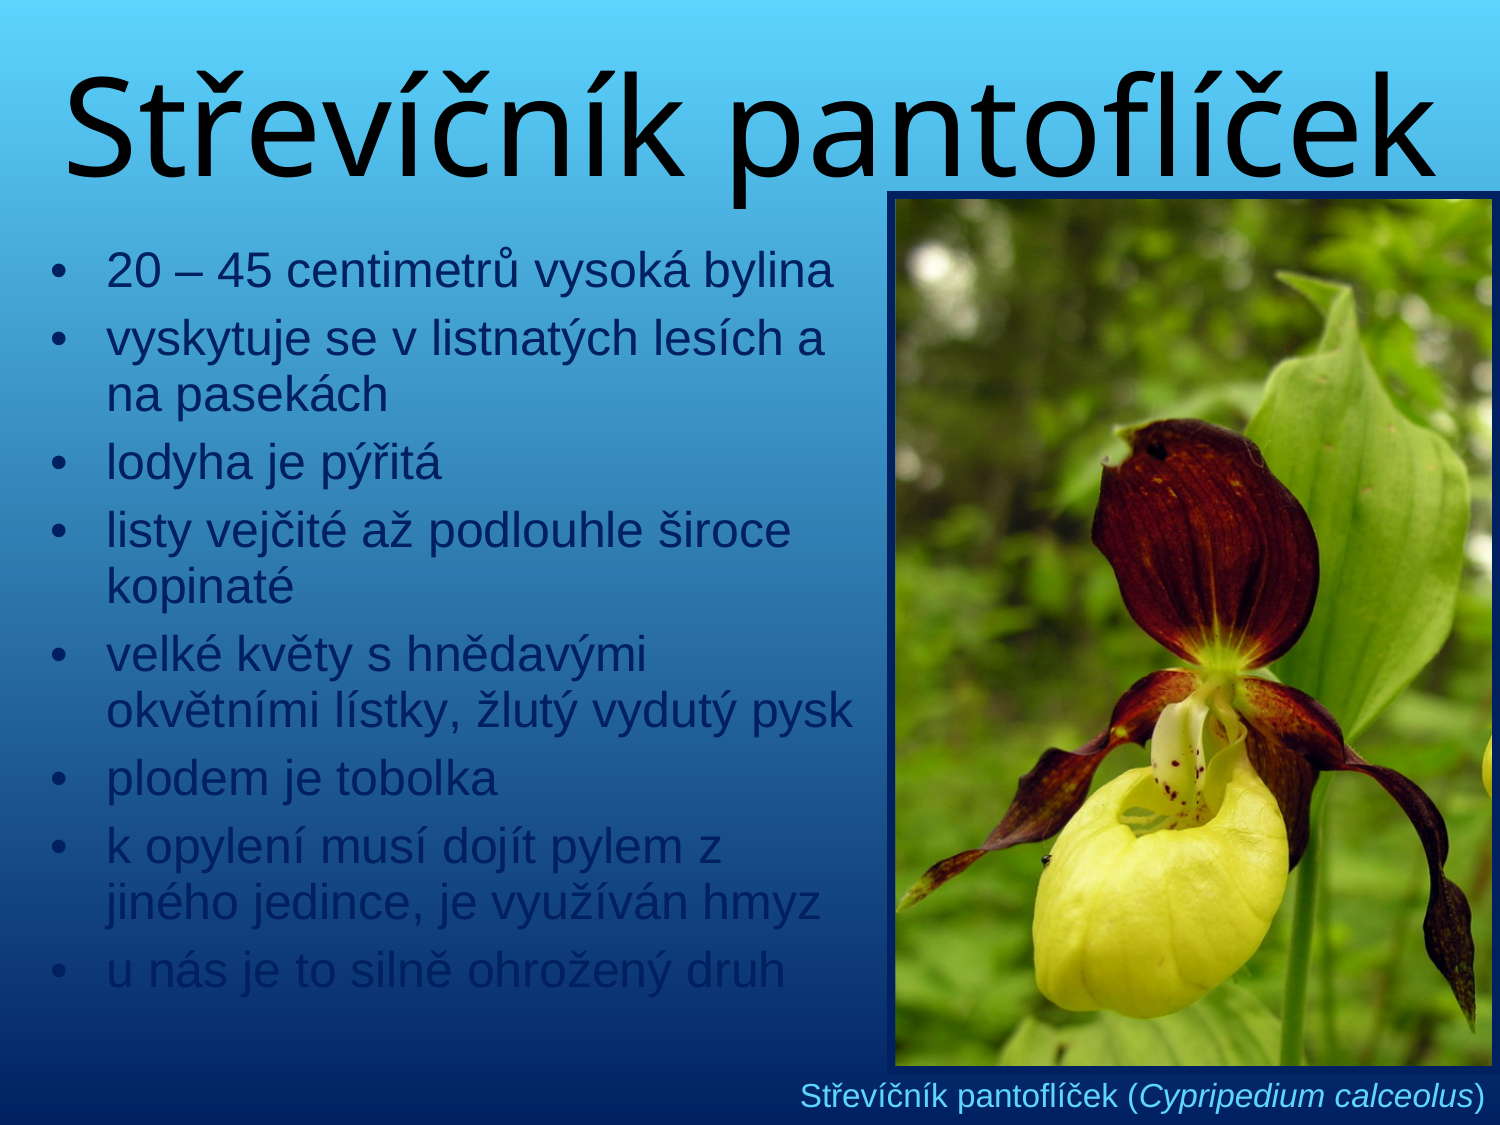

Střevíčník pantoflíček
# 20 – 45 centimetrů vysoká bylina
vyskytuje se v listnatých lesích a na pasekách
lodyha je pýřitá
listy vejčité až podlouhle široce kopinaté
velké květy s hnědavými okvětními lístky, žlutý vydutý pysk
plodem je tobolka
k opylení musí dojít pylem z jiného jedince, je využíván hmyz
u nás je to silně ohrožený druh
Střevíčník pantoflíček (Cypripedium calceolus)